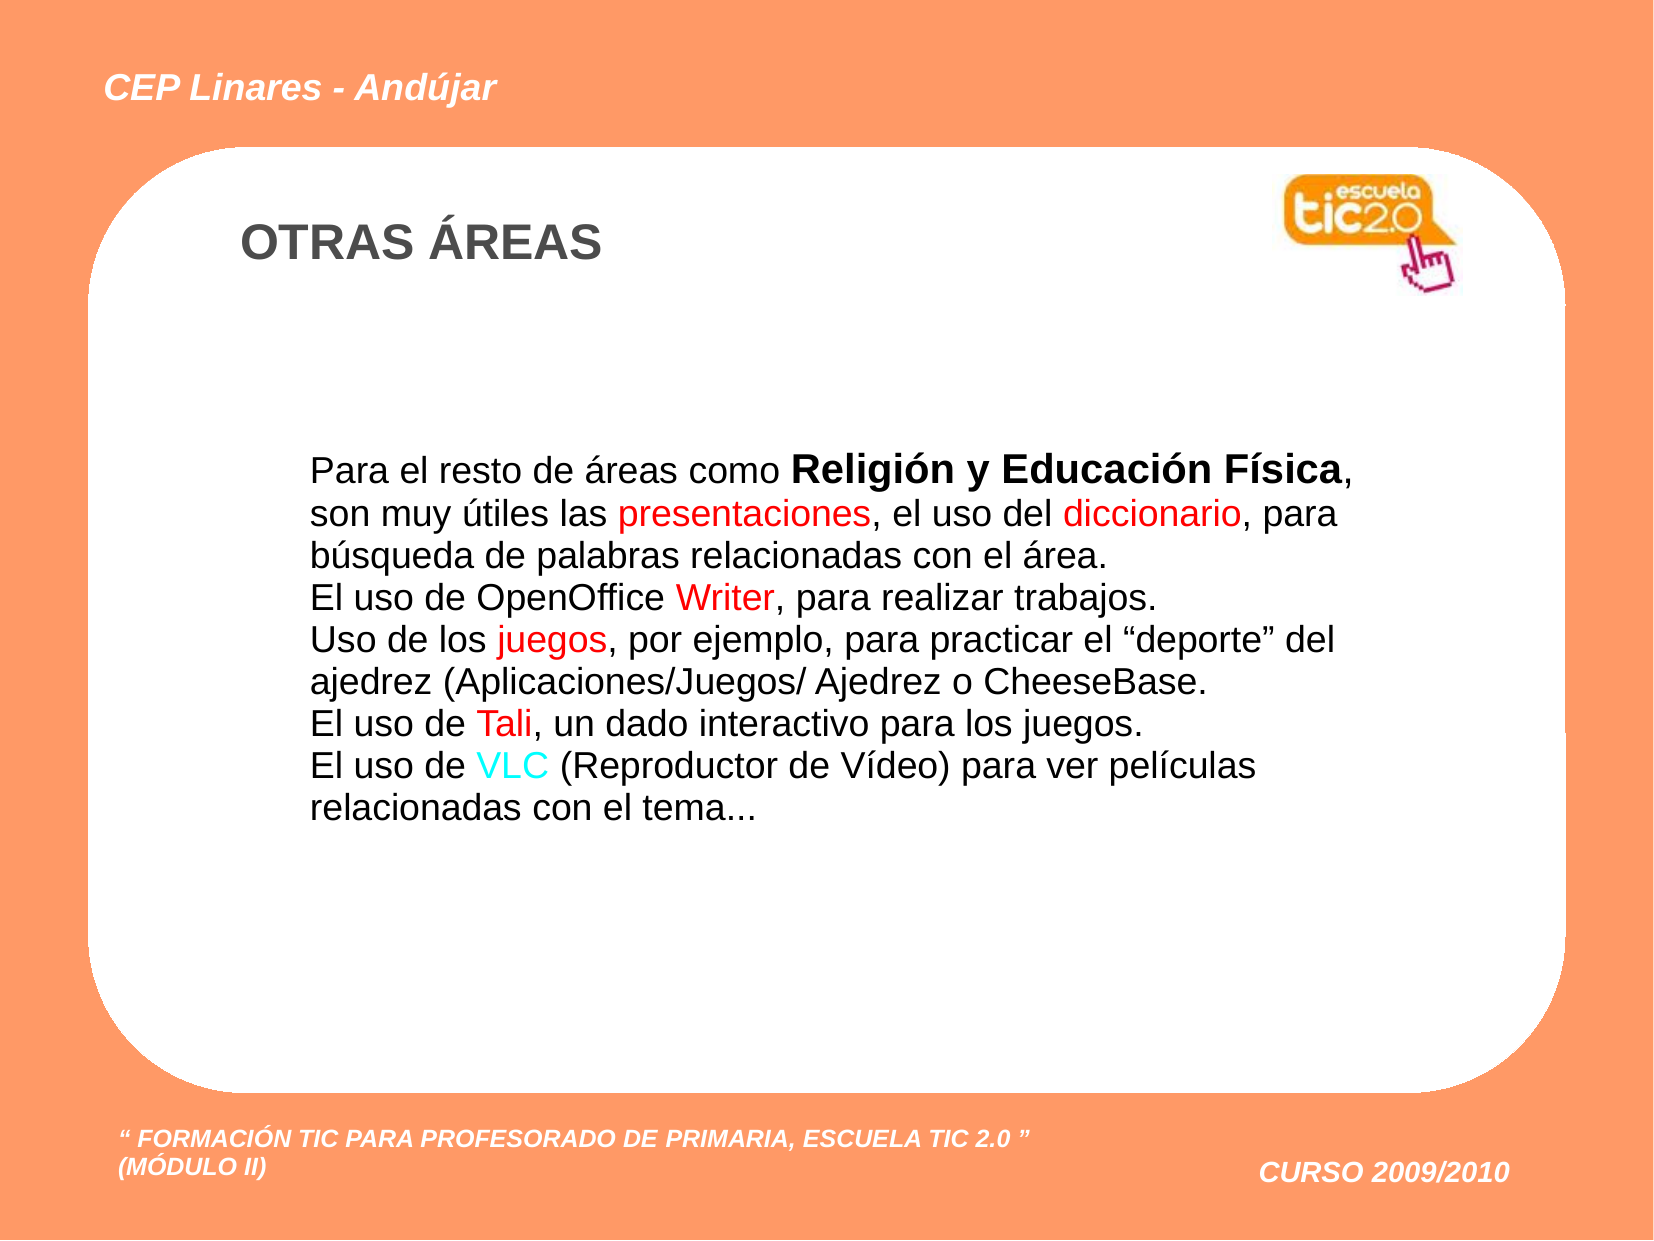

OTRAS ÁREAS
Para el resto de áreas como Religión y Educación Física, son muy útiles las presentaciones, el uso del diccionario, para búsqueda de palabras relacionadas con el área.
El uso de OpenOffice Writer, para realizar trabajos.
Uso de los juegos, por ejemplo, para practicar el “deporte” del ajedrez (Aplicaciones/Juegos/ Ajedrez o CheeseBase.
El uso de Tali, un dado interactivo para los juegos.
El uso de VLC (Reproductor de Vídeo) para ver películas relacionadas con el tema...